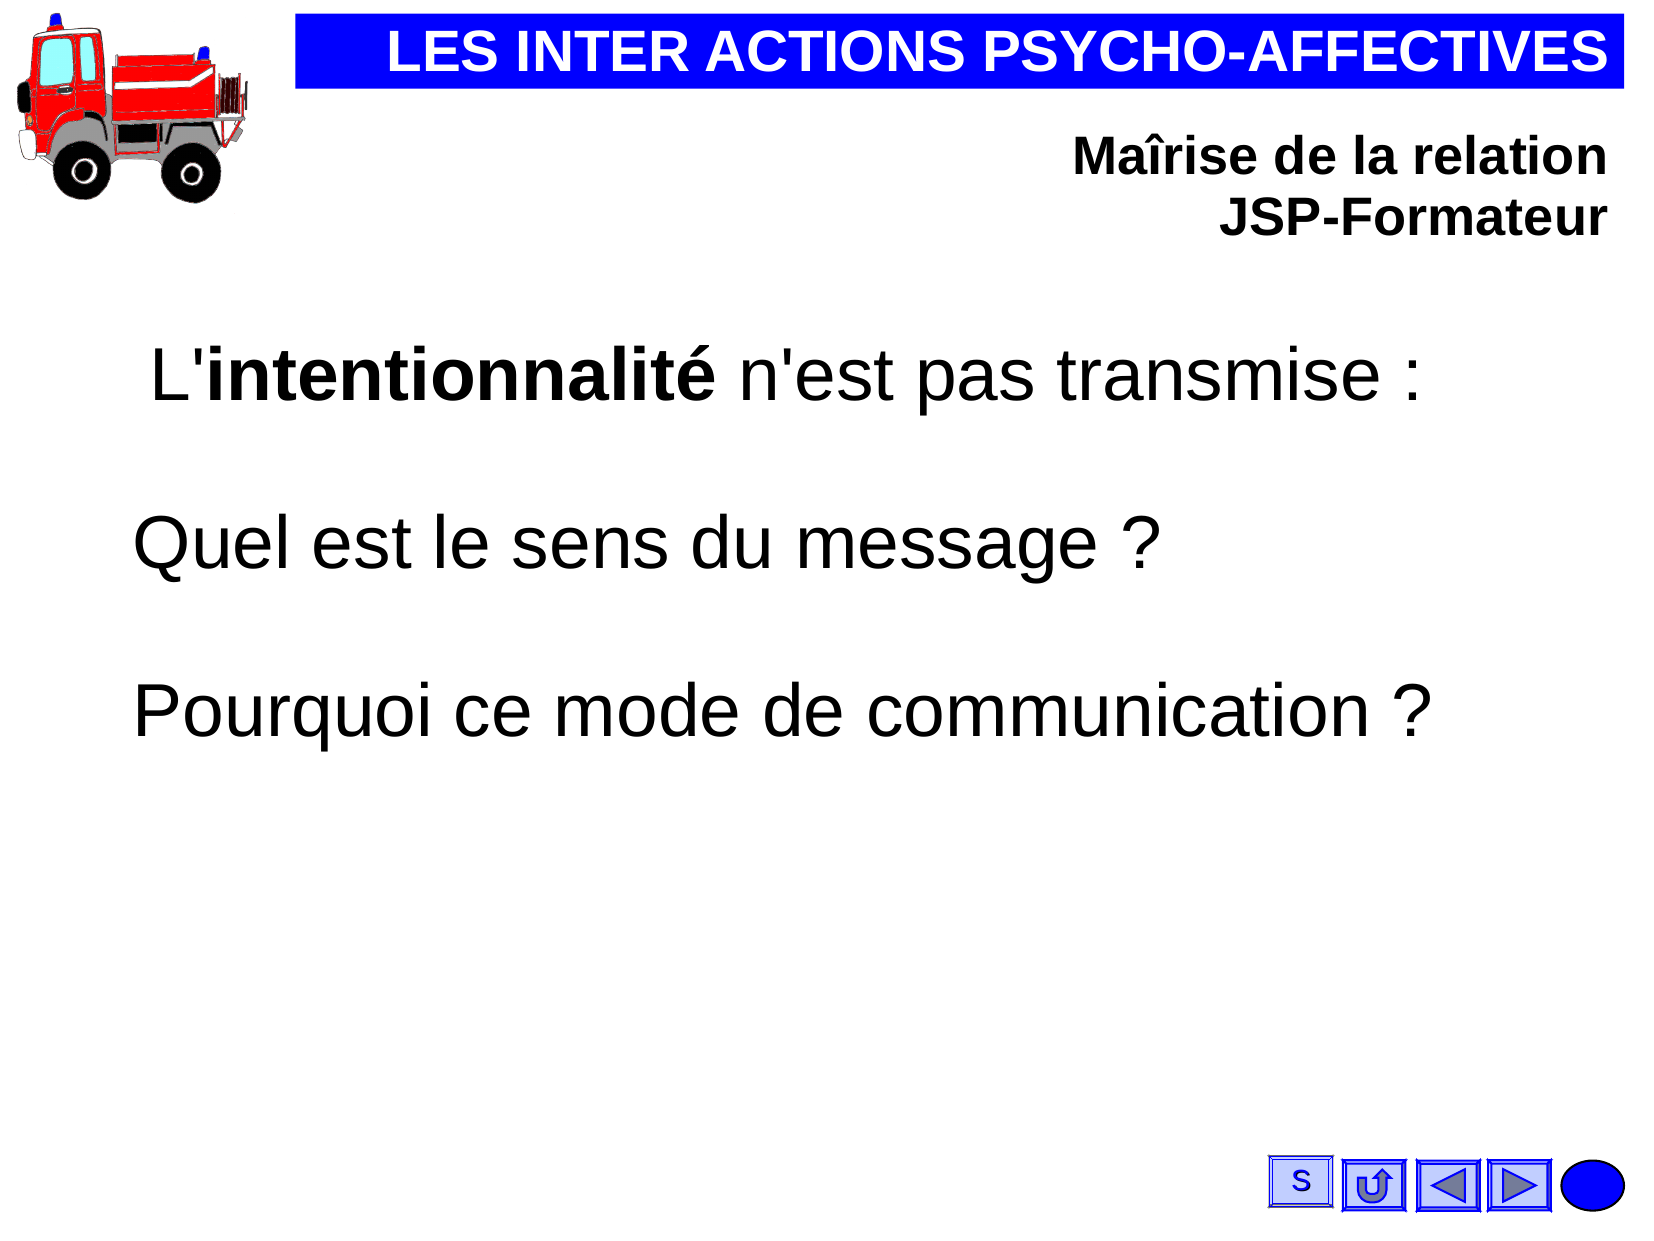

LES INTER ACTIONS PSYCHO-AFFECTIVES
Maîrise de la relation
JSP-Formateur
L'intentionnalité n'est pas transmise :
Quel est le sens du message ?
Pourquoi ce mode de communication ?